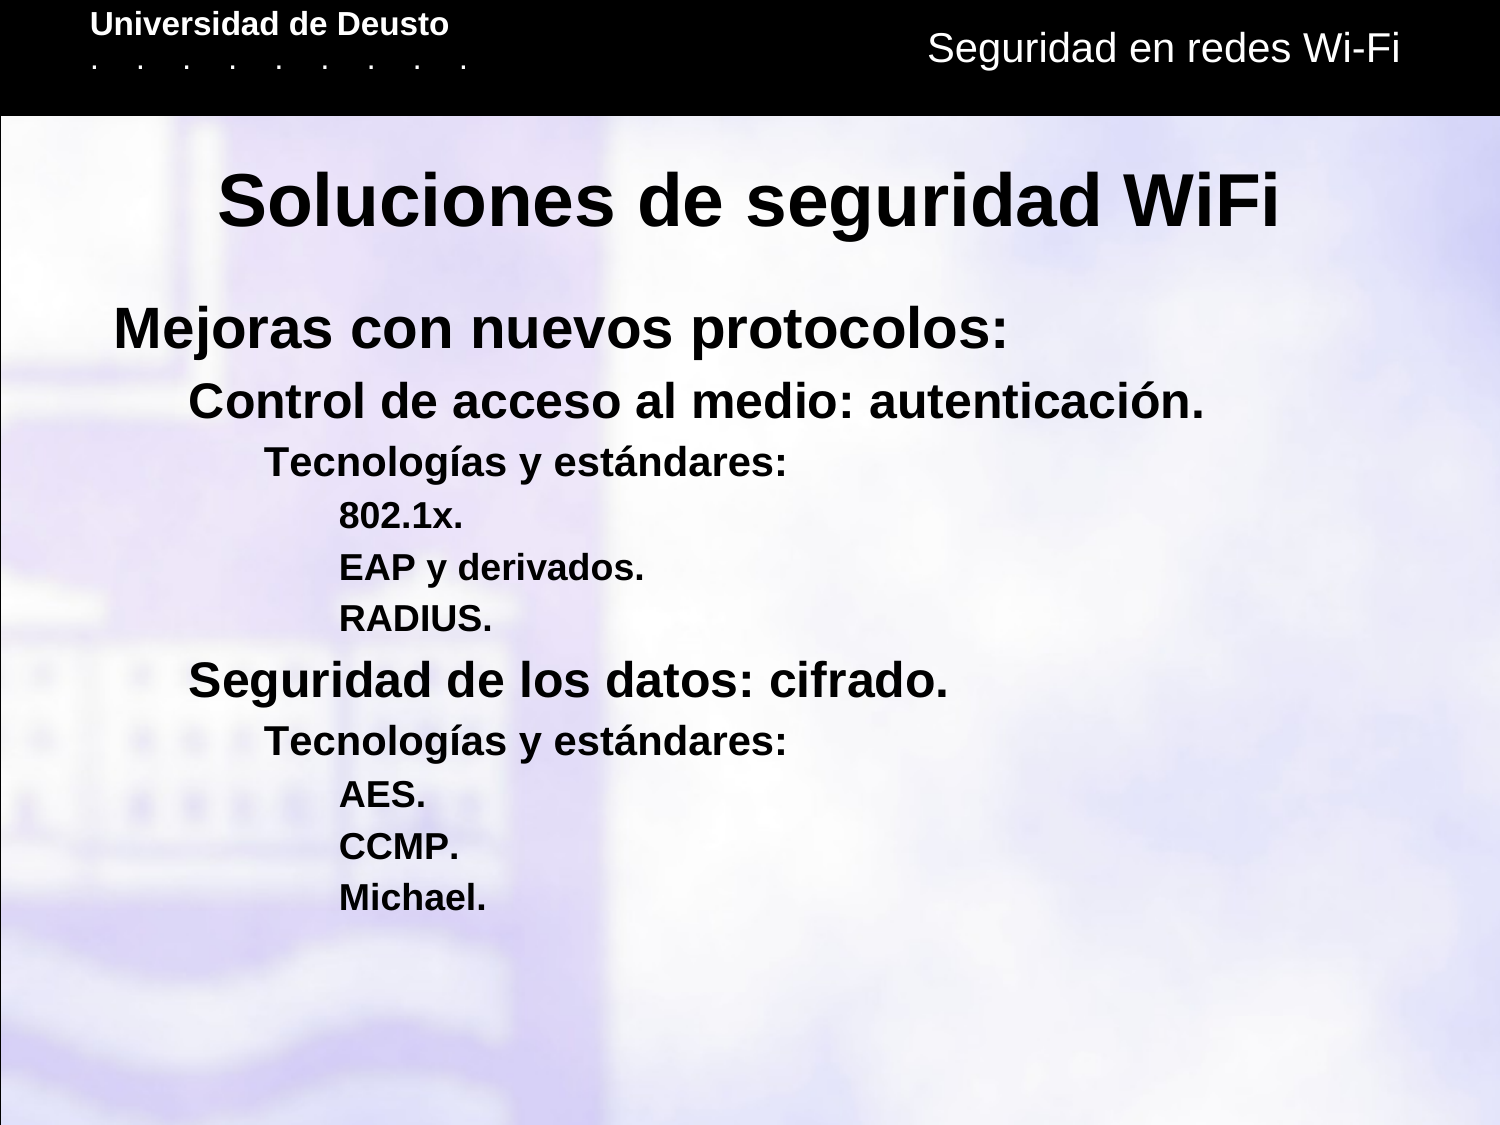

# Soluciones de seguridad WiFi
Mejoras con nuevos protocolos:
Control de acceso al medio: autenticación.
Tecnologías y estándares:
802.1x.
EAP y derivados.
RADIUS.
Seguridad de los datos: cifrado.
Tecnologías y estándares:
AES.
CCMP.
Michael.